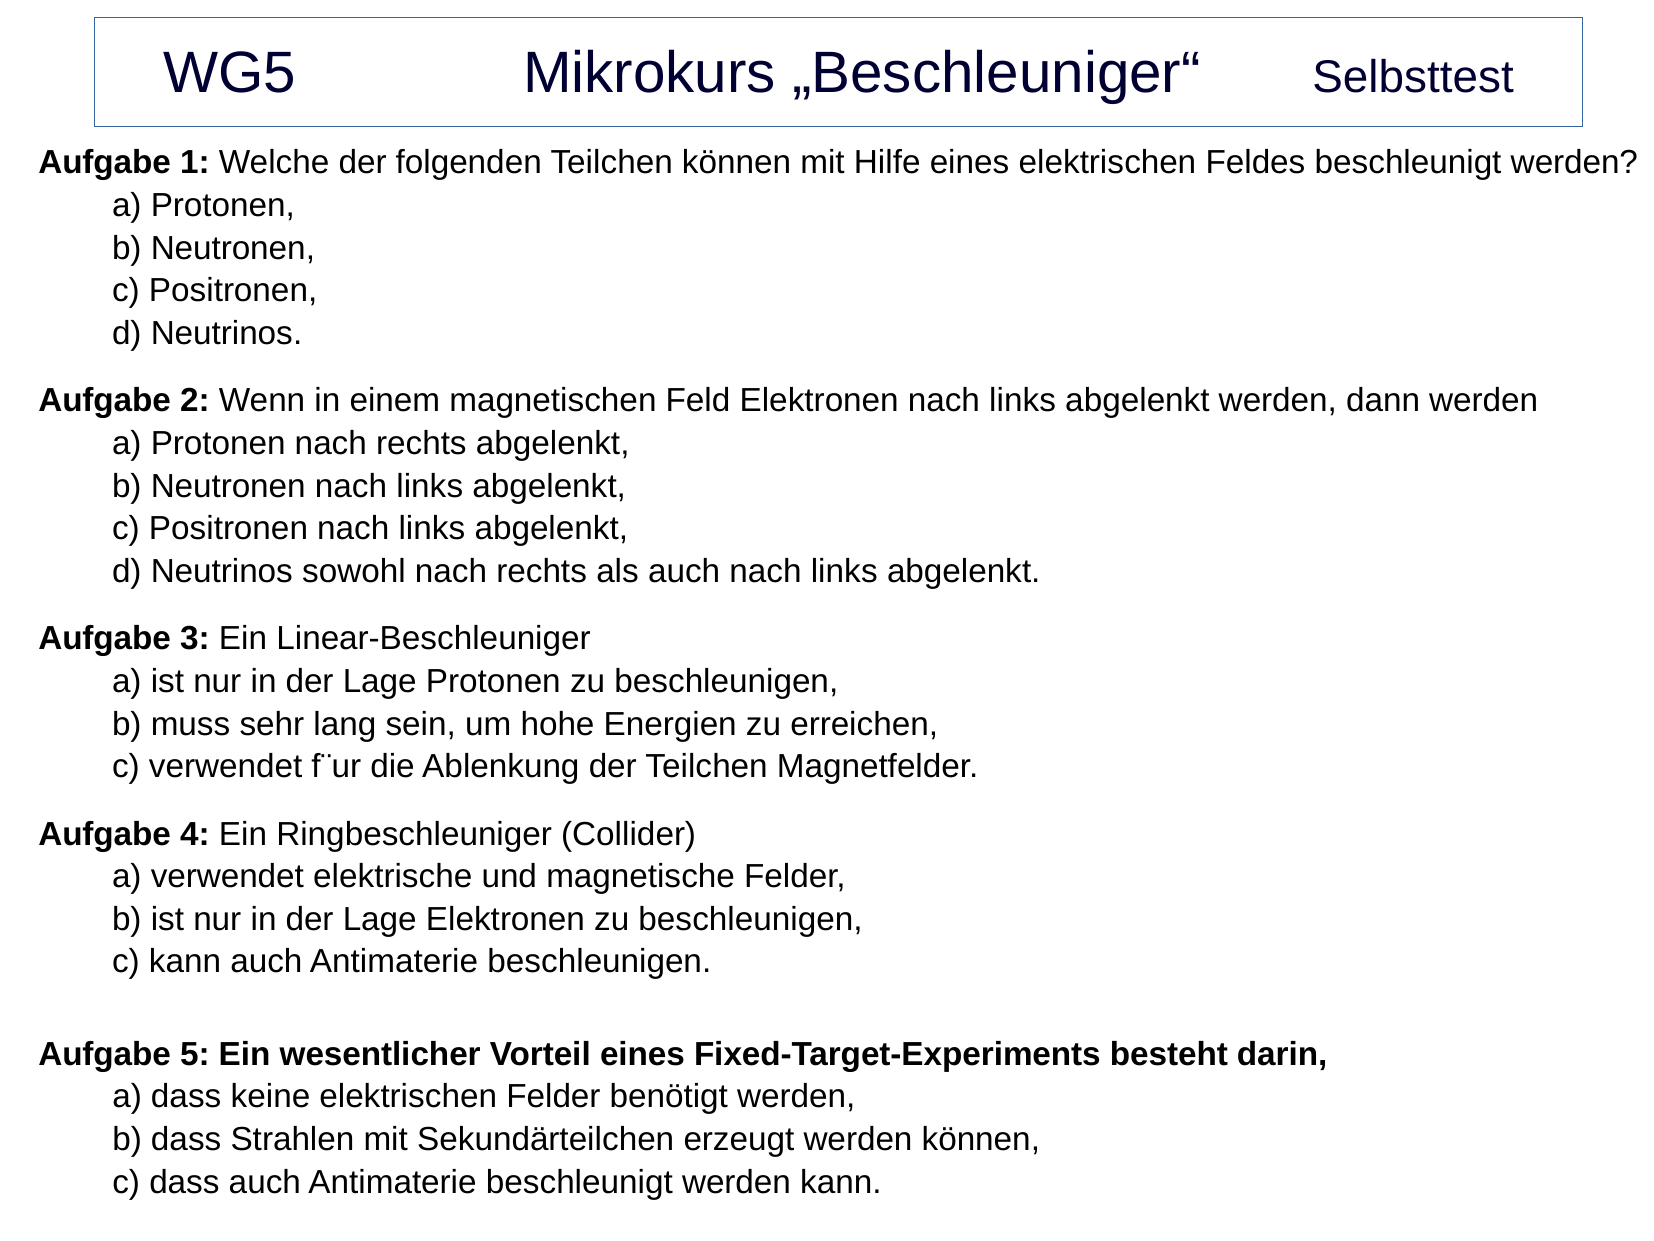

# WG5 Mikrokurs „Beschleuniger“ Selbsttest
Aufgabe 1: Welche der folgenden Teilchen können mit Hilfe eines elektrischen Feldes beschleunigt werden?
a) Protonen,
b) Neutronen,
c) Positronen,
d) Neutrinos.
Aufgabe 2: Wenn in einem magnetischen Feld Elektronen nach links abgelenkt werden, dann werden
a) Protonen nach rechts abgelenkt,
b) Neutronen nach links abgelenkt,
c) Positronen nach links abgelenkt,
d) Neutrinos sowohl nach rechts als auch nach links abgelenkt.
Aufgabe 3: Ein Linear-Beschleuniger
a) ist nur in der Lage Protonen zu beschleunigen,
b) muss sehr lang sein, um hohe Energien zu erreichen,
c) verwendet f¨ur die Ablenkung der Teilchen Magnetfelder.
Aufgabe 4: Ein Ringbeschleuniger (Collider)
a) verwendet elektrische und magnetische Felder,
b) ist nur in der Lage Elektronen zu beschleunigen,
c) kann auch Antimaterie beschleunigen.
Aufgabe 5: Ein wesentlicher Vorteil eines Fixed-Target-Experiments besteht darin,
	a) dass keine elektrischen Felder benötigt werden,
	b) dass Strahlen mit Sekundärteilchen erzeugt werden können,
	c) dass auch Antimaterie beschleunigt werden kann.